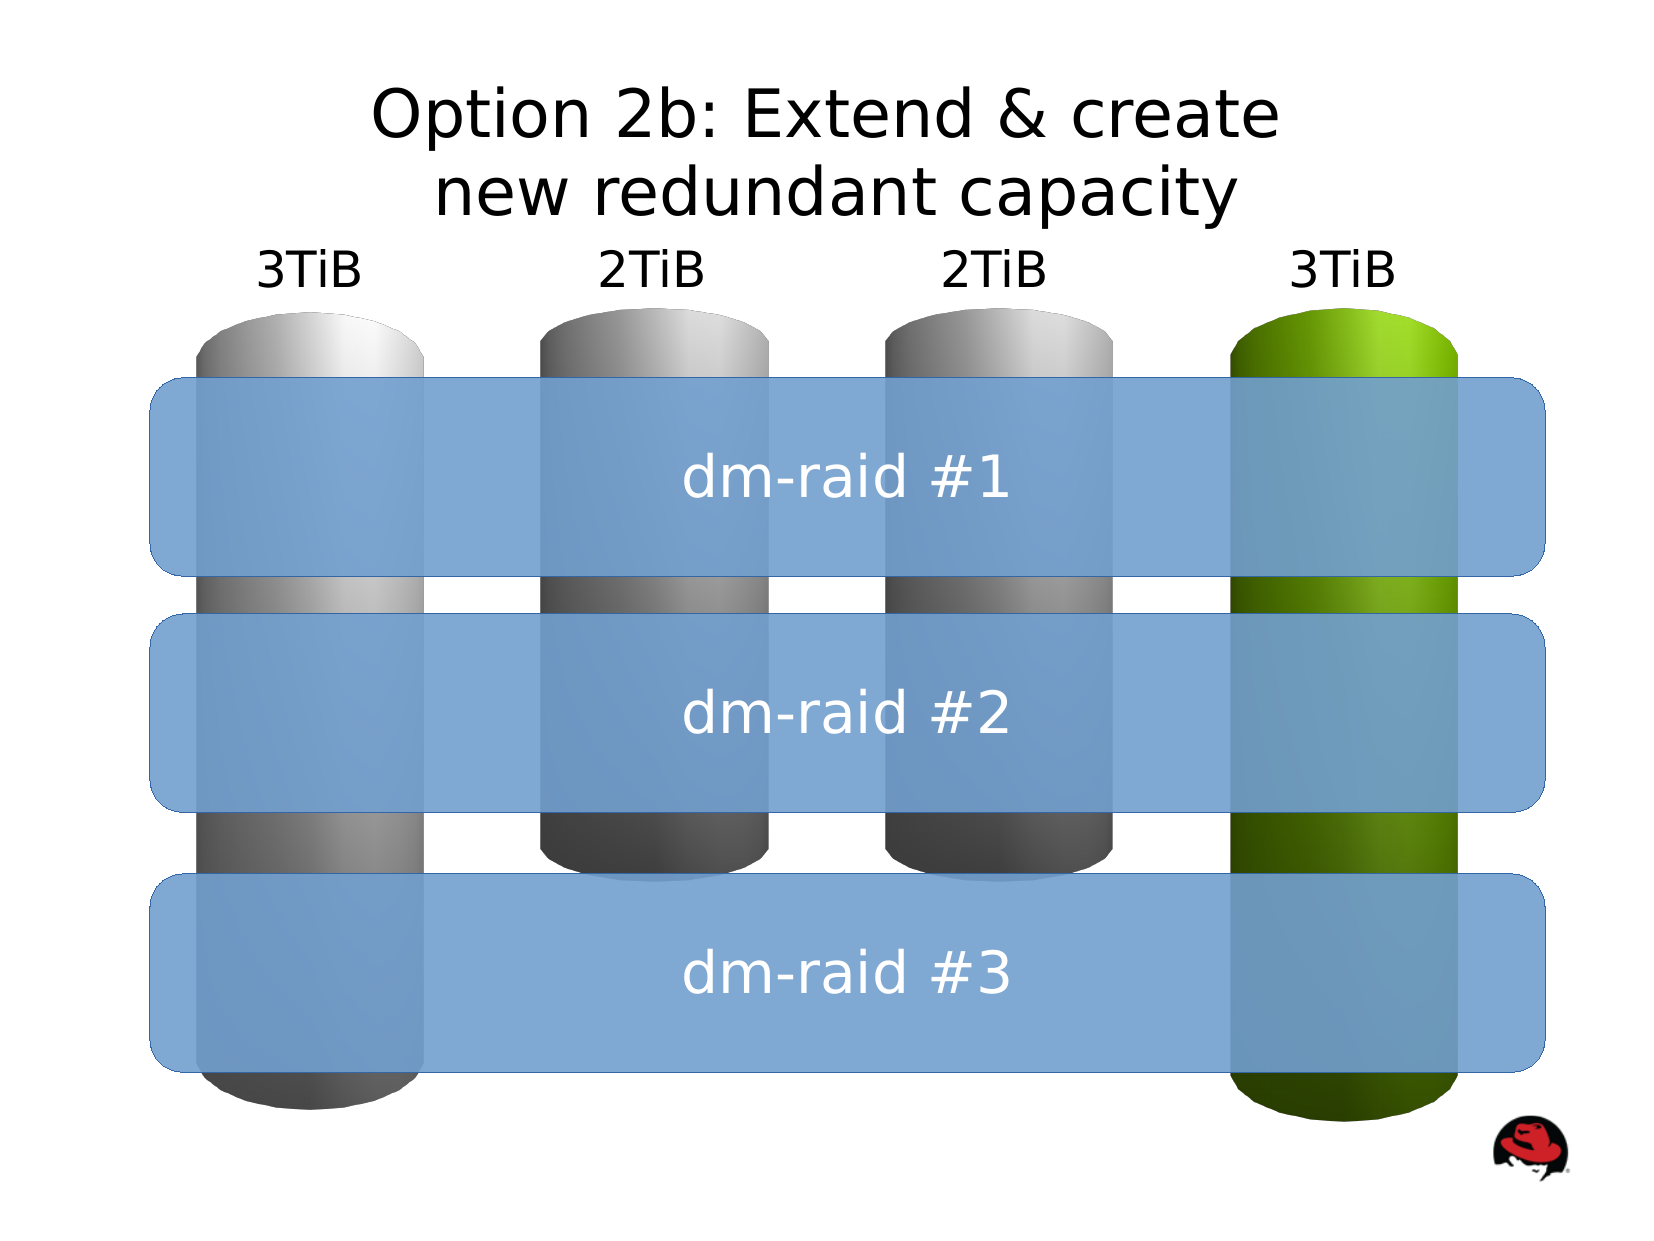

# Option 2b: Extend & create new redundant capacity
3TiB
2TiB
2TiB
3TiB
dm-raid #1
dm-raid #2
dm-raid #3